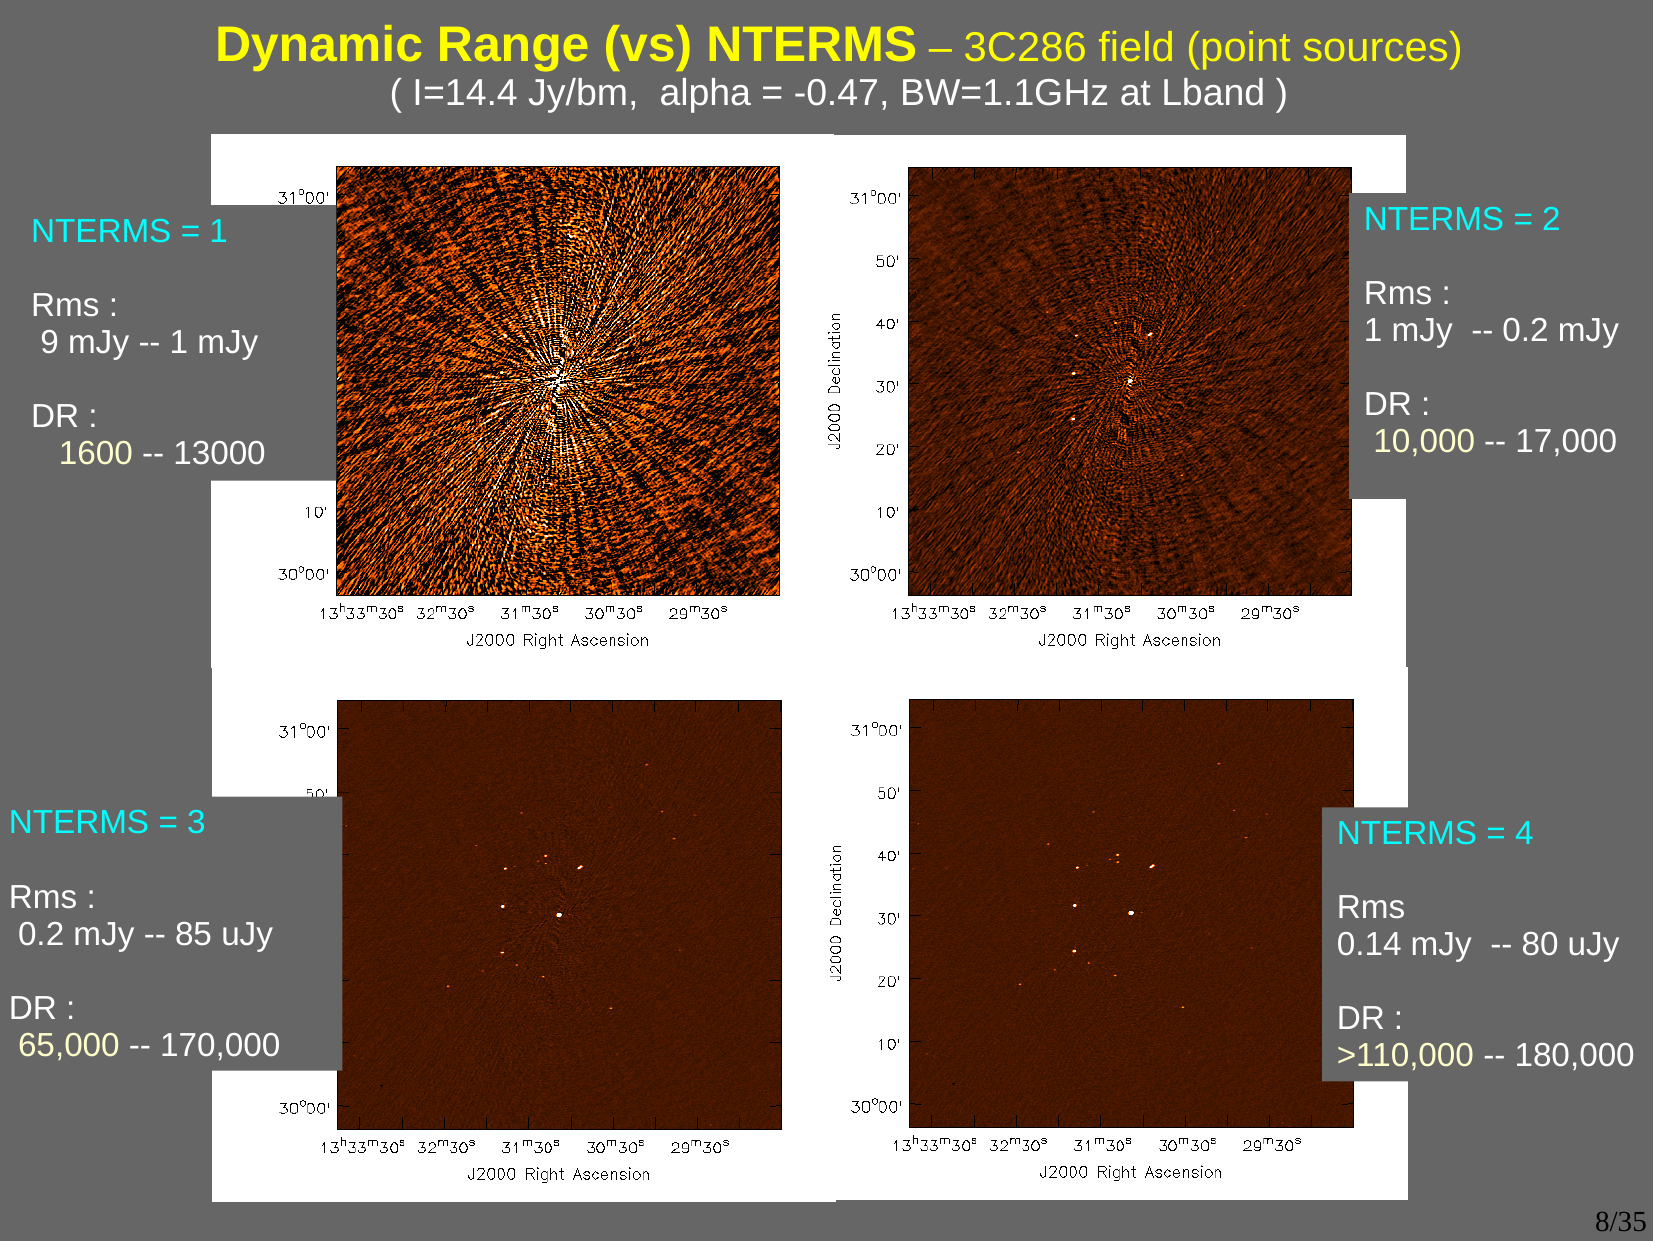

Dynamic Range (vs) NTERMS – 3C286 field (point sources)
( I=14.4 Jy/bm, alpha = -0.47, BW=1.1GHz at Lband )
NTERMS = 2
Rms :
1 mJy -- 0.2 mJy
DR :
 10,000 -- 17,000
NTERMS = 1
Rms :
 9 mJy -- 1 mJy
DR :
 1600 -- 13000
NTERMS = 3
Rms :
 0.2 mJy -- 85 uJy
DR :
 65,000 -- 170,000
NTERMS = 4
Rms
0.14 mJy -- 80 uJy
DR :
>110,000 -- 180,000
8